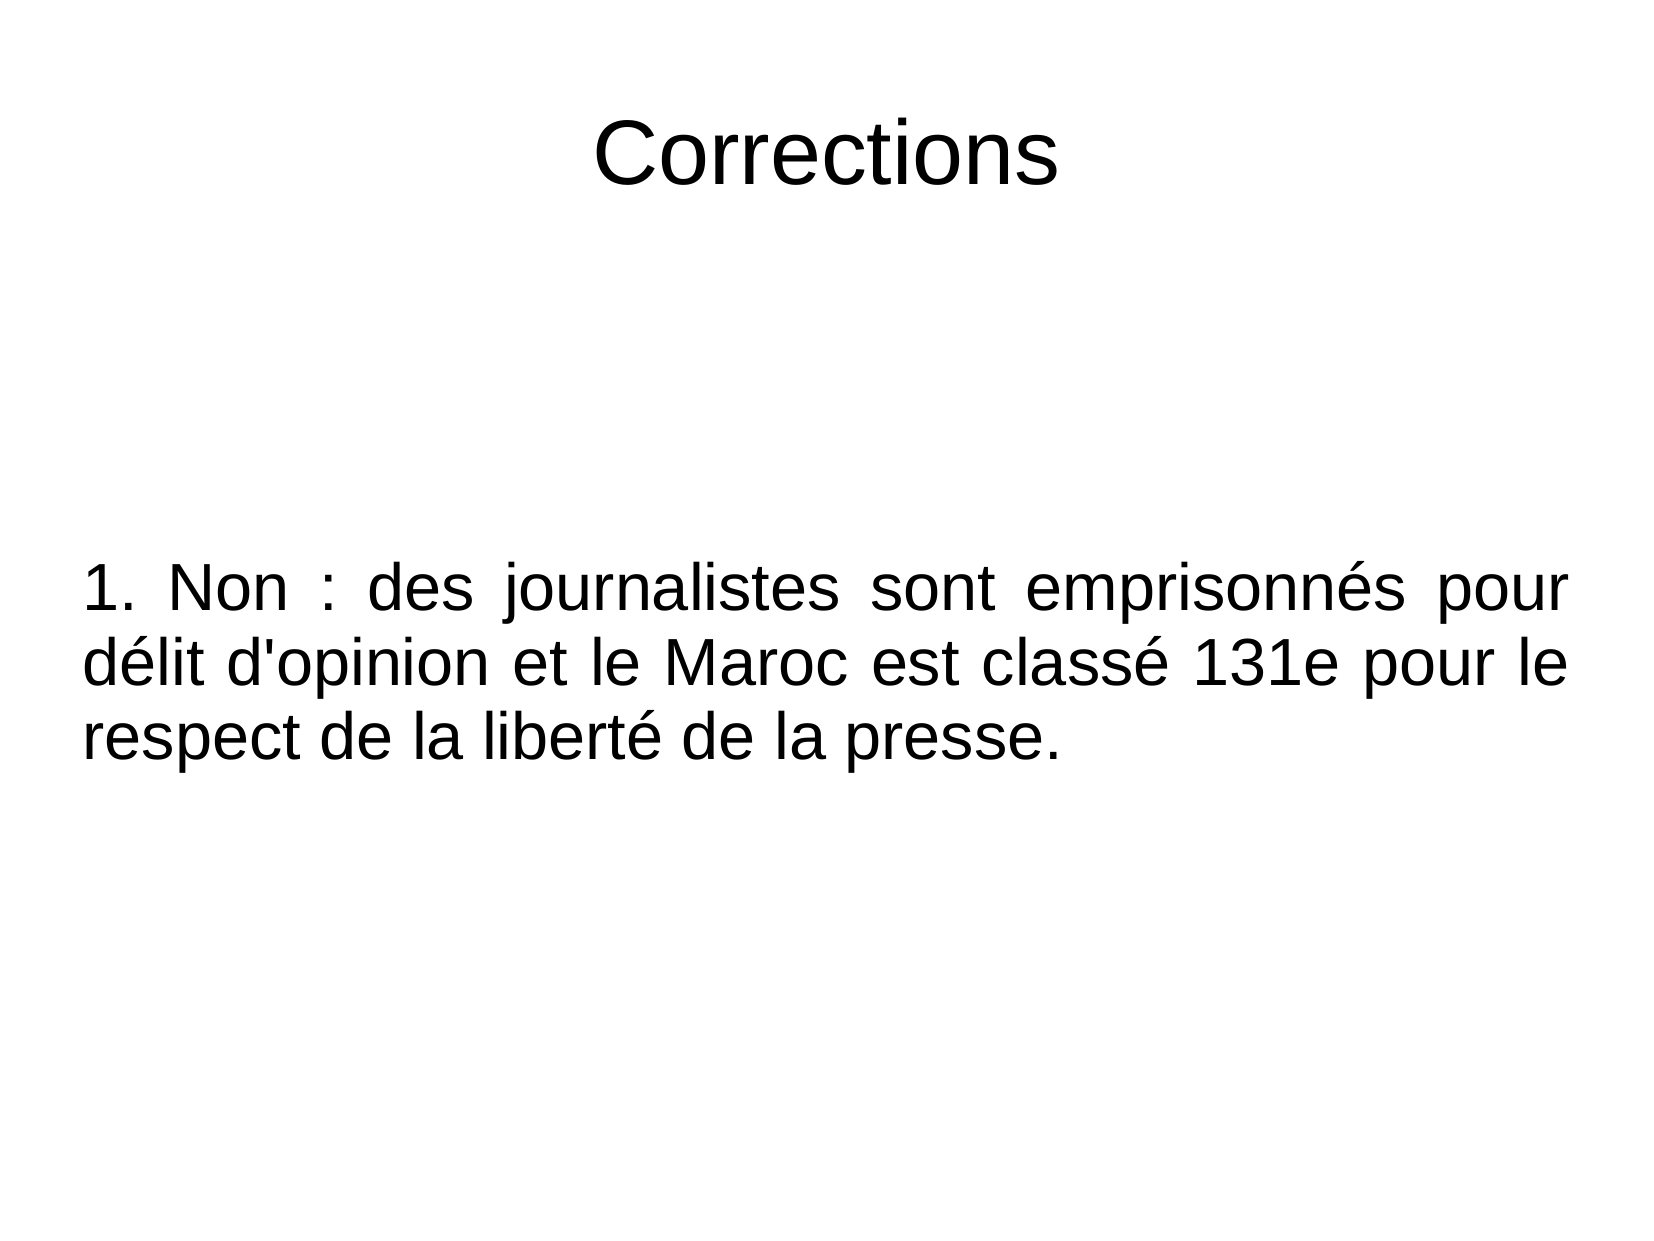

# Corrections
1. Non : des journalistes sont emprisonnés pour délit d'opinion et le Maroc est classé 131e pour le respect de la liberté de la presse.